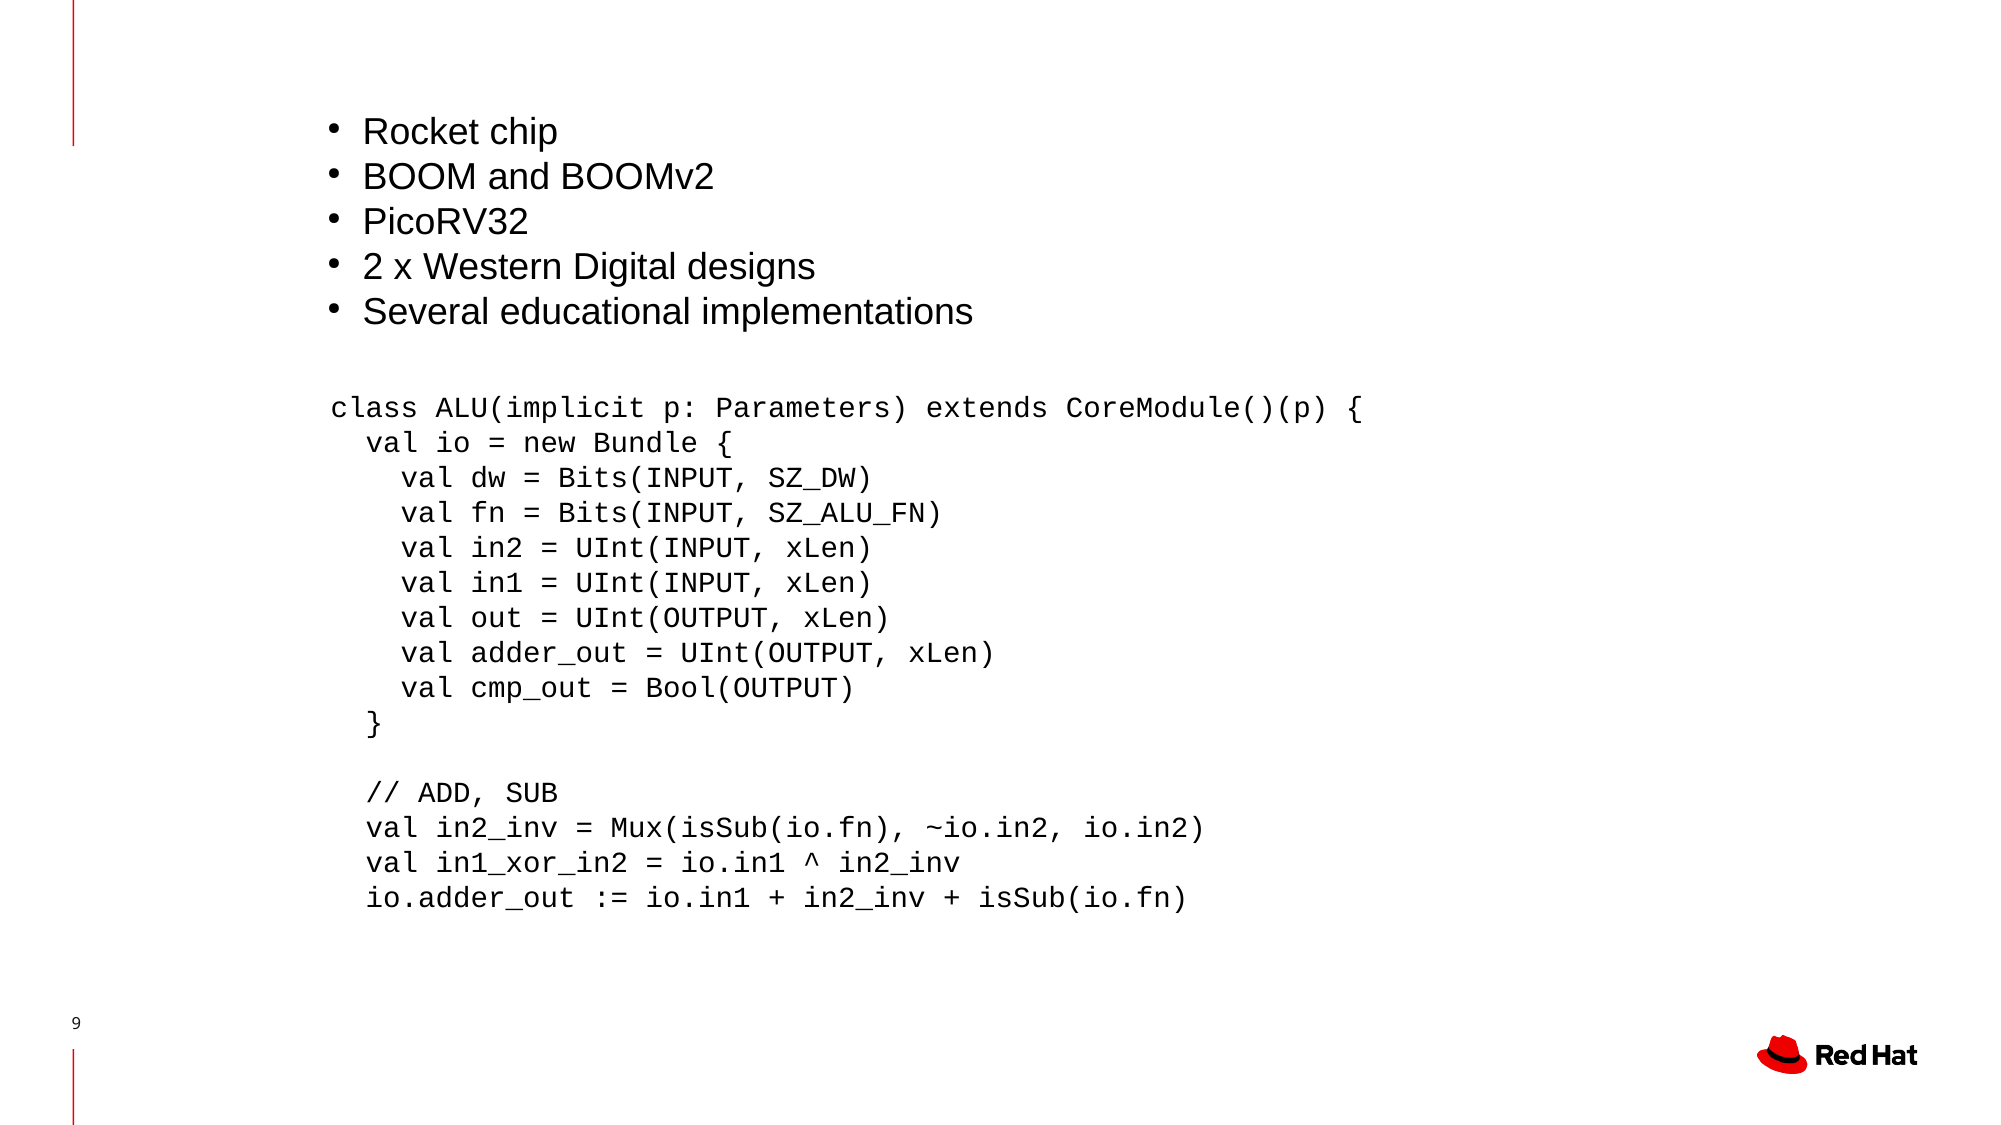

Rocket chip
BOOM and BOOMv2
PicoRV32
2 x Western Digital designs
Several educational implementations
class ALU(implicit p: Parameters) extends CoreModule()(p) {
 val io = new Bundle {
 val dw = Bits(INPUT, SZ_DW)
 val fn = Bits(INPUT, SZ_ALU_FN)
 val in2 = UInt(INPUT, xLen)
 val in1 = UInt(INPUT, xLen)
 val out = UInt(OUTPUT, xLen)
 val adder_out = UInt(OUTPUT, xLen)
 val cmp_out = Bool(OUTPUT)
 }
 // ADD, SUB
 val in2_inv = Mux(isSub(io.fn), ~io.in2, io.in2)
 val in1_xor_in2 = io.in1 ^ in2_inv
 io.adder_out := io.in1 + in2_inv + isSub(io.fn)
9